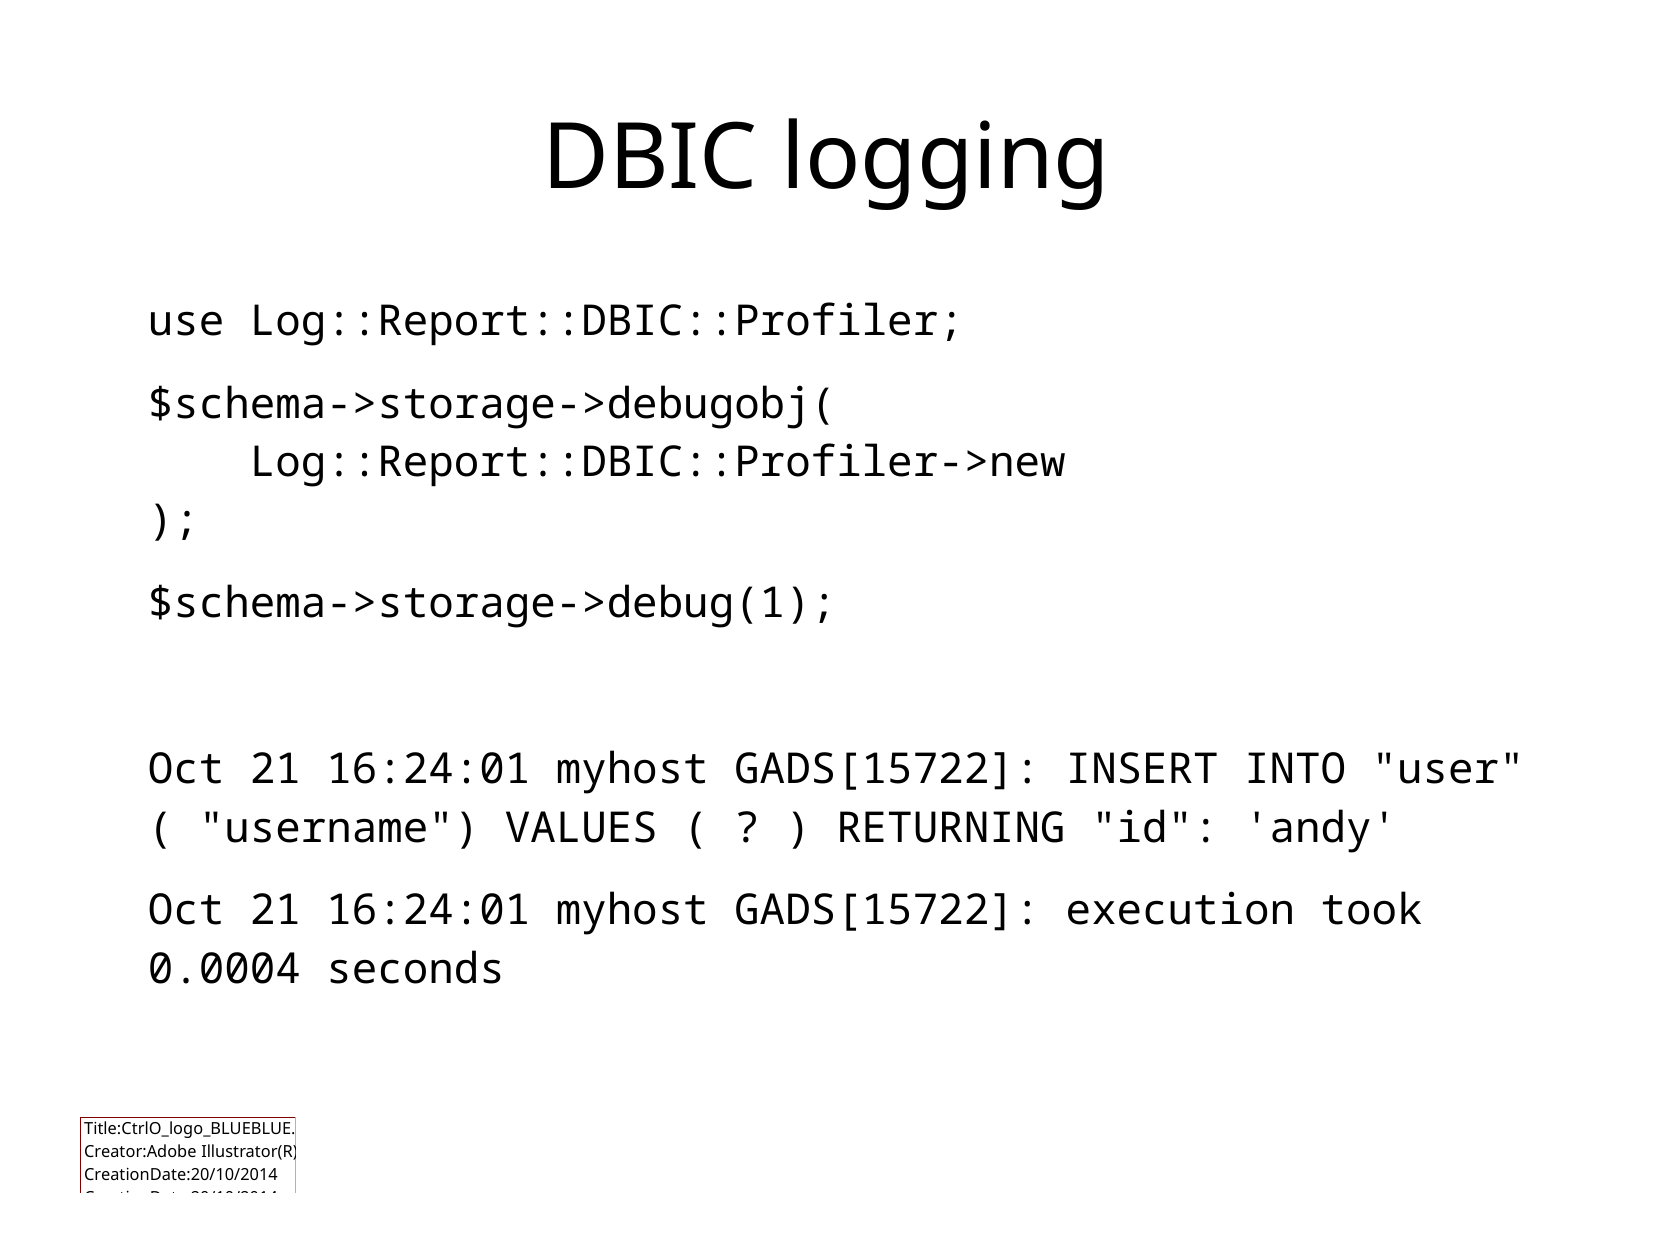

# DBIC logging
use Log::Report::DBIC::Profiler;
$schema->storage->debugobj(
 Log::Report::DBIC::Profiler->new
);
$schema->storage->debug(1);
Oct 21 16:24:01 myhost GADS[15722]: INSERT INTO "user" ( "username") VALUES ( ? ) RETURNING "id": 'andy'
Oct 21 16:24:01 myhost GADS[15722]: execution took 0.0004 seconds